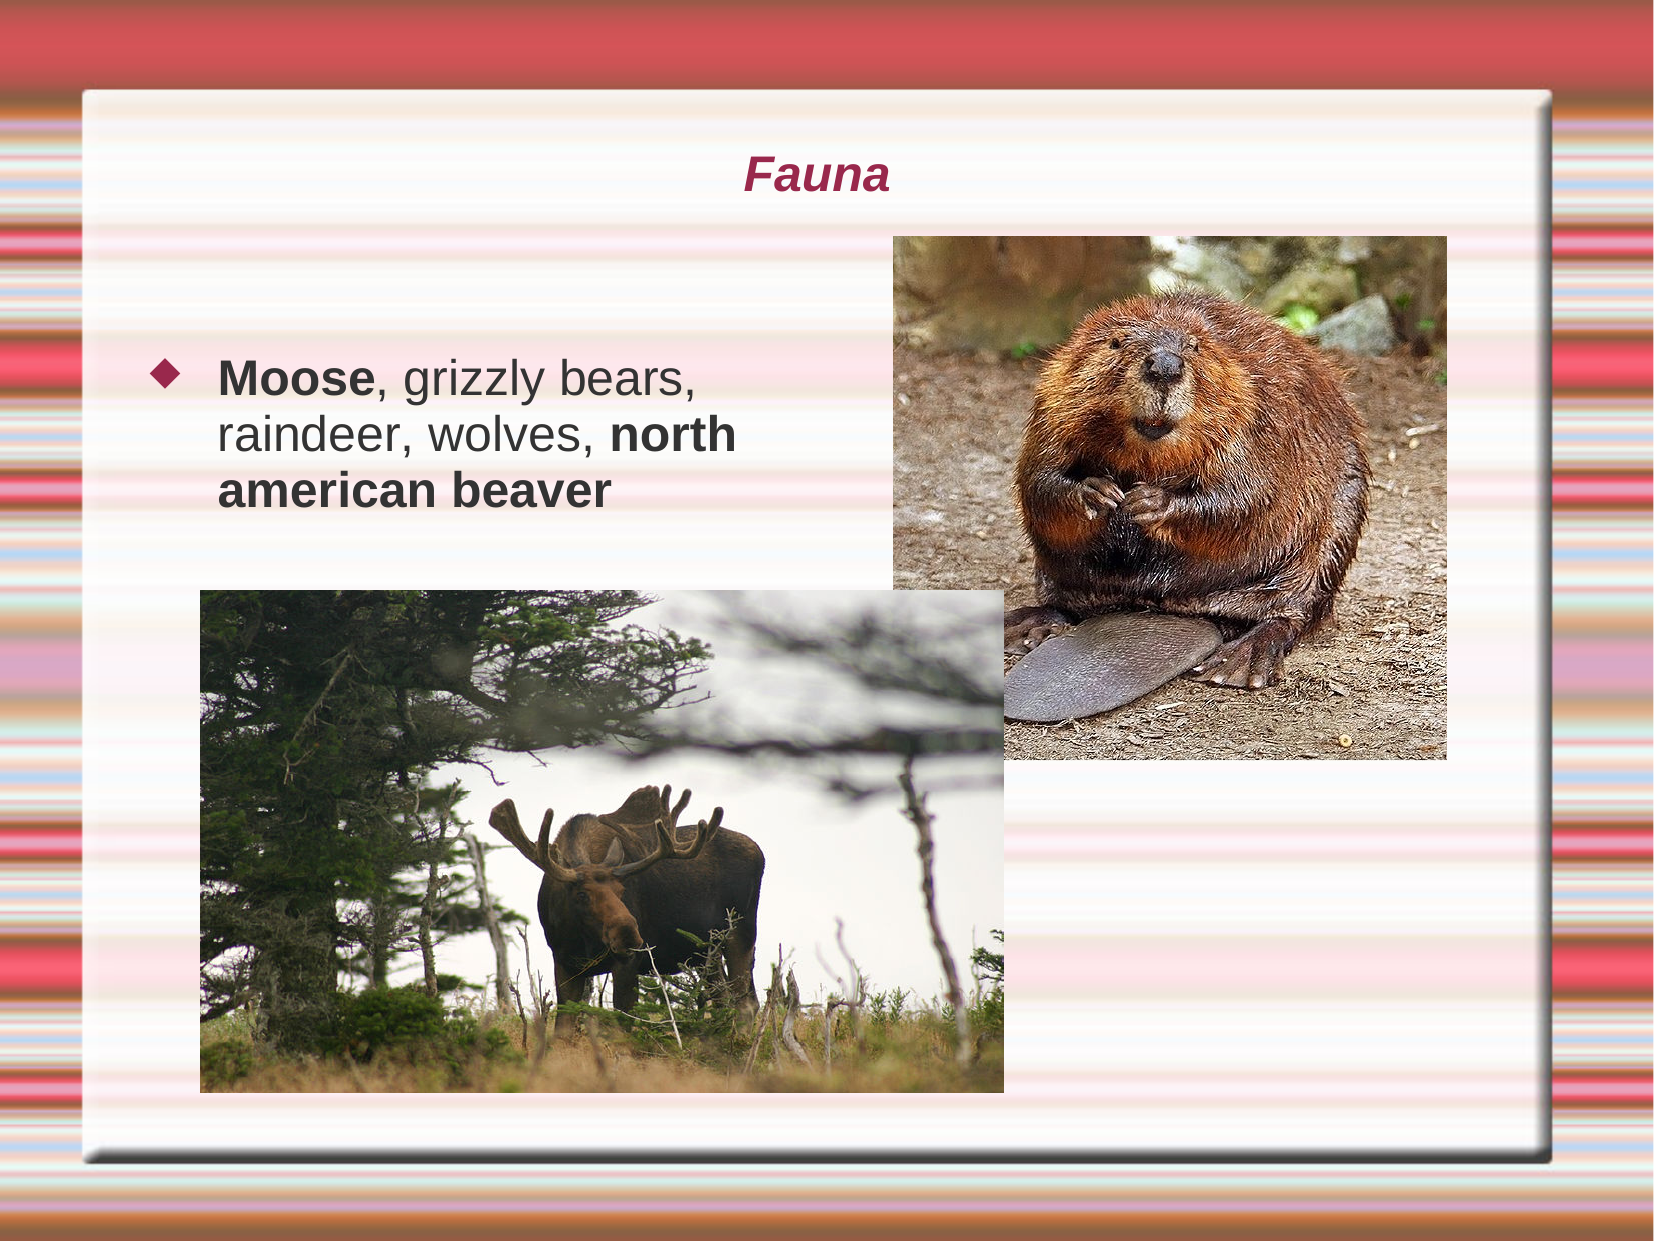

# Fauna
Moose, grizzly bears, raindeer, wolves, north american beaver